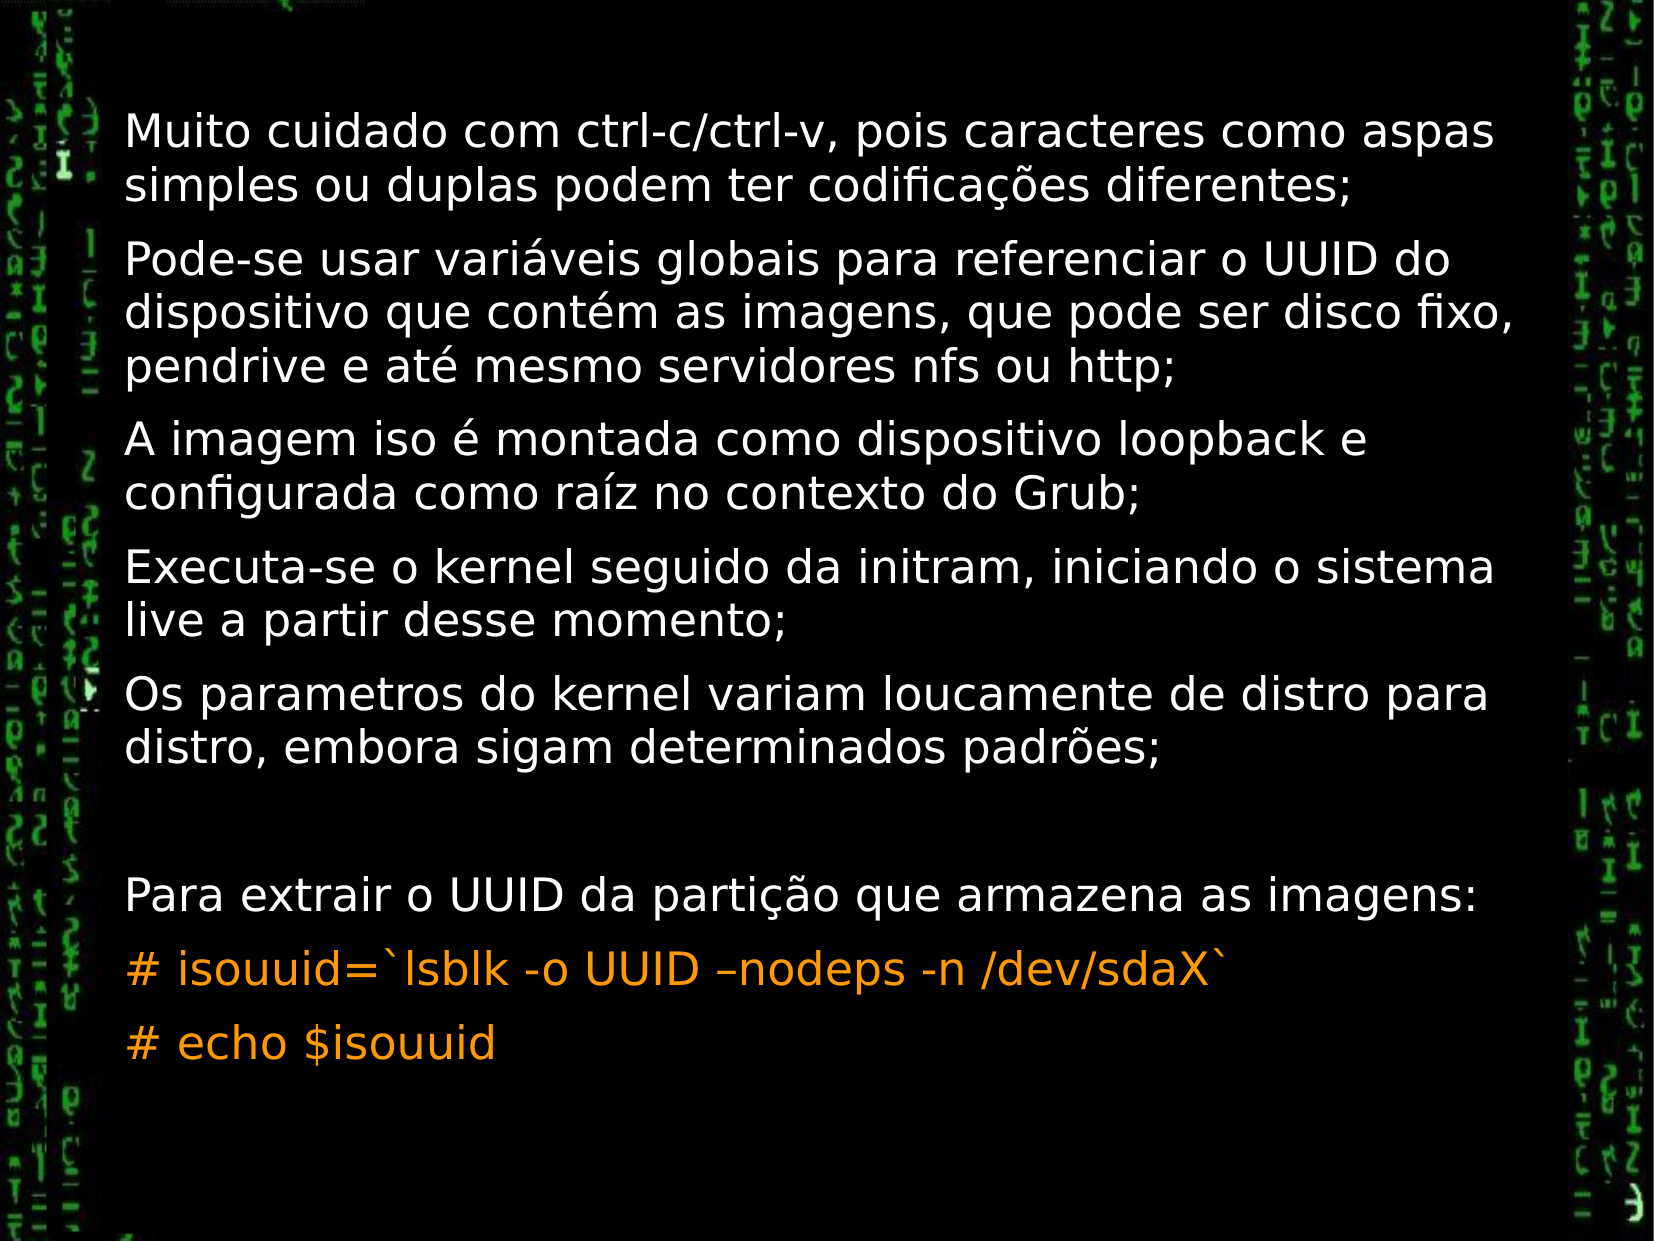

# Muito cuidado com ctrl-c/ctrl-v, pois caracteres como aspas simples ou duplas podem ter codificações diferentes;
Pode-se usar variáveis globais para referenciar o UUID do dispositivo que contém as imagens, que pode ser disco fixo, pendrive e até mesmo servidores nfs ou http;
A imagem iso é montada como dispositivo loopback e configurada como raíz no contexto do Grub;
Executa-se o kernel seguido da initram, iniciando o sistema live a partir desse momento;
Os parametros do kernel variam loucamente de distro para distro, embora sigam determinados padrões;
Para extrair o UUID da partição que armazena as imagens:
# isouuid=`lsblk -o UUID –nodeps -n /dev/sdaX`
# echo $isouuid